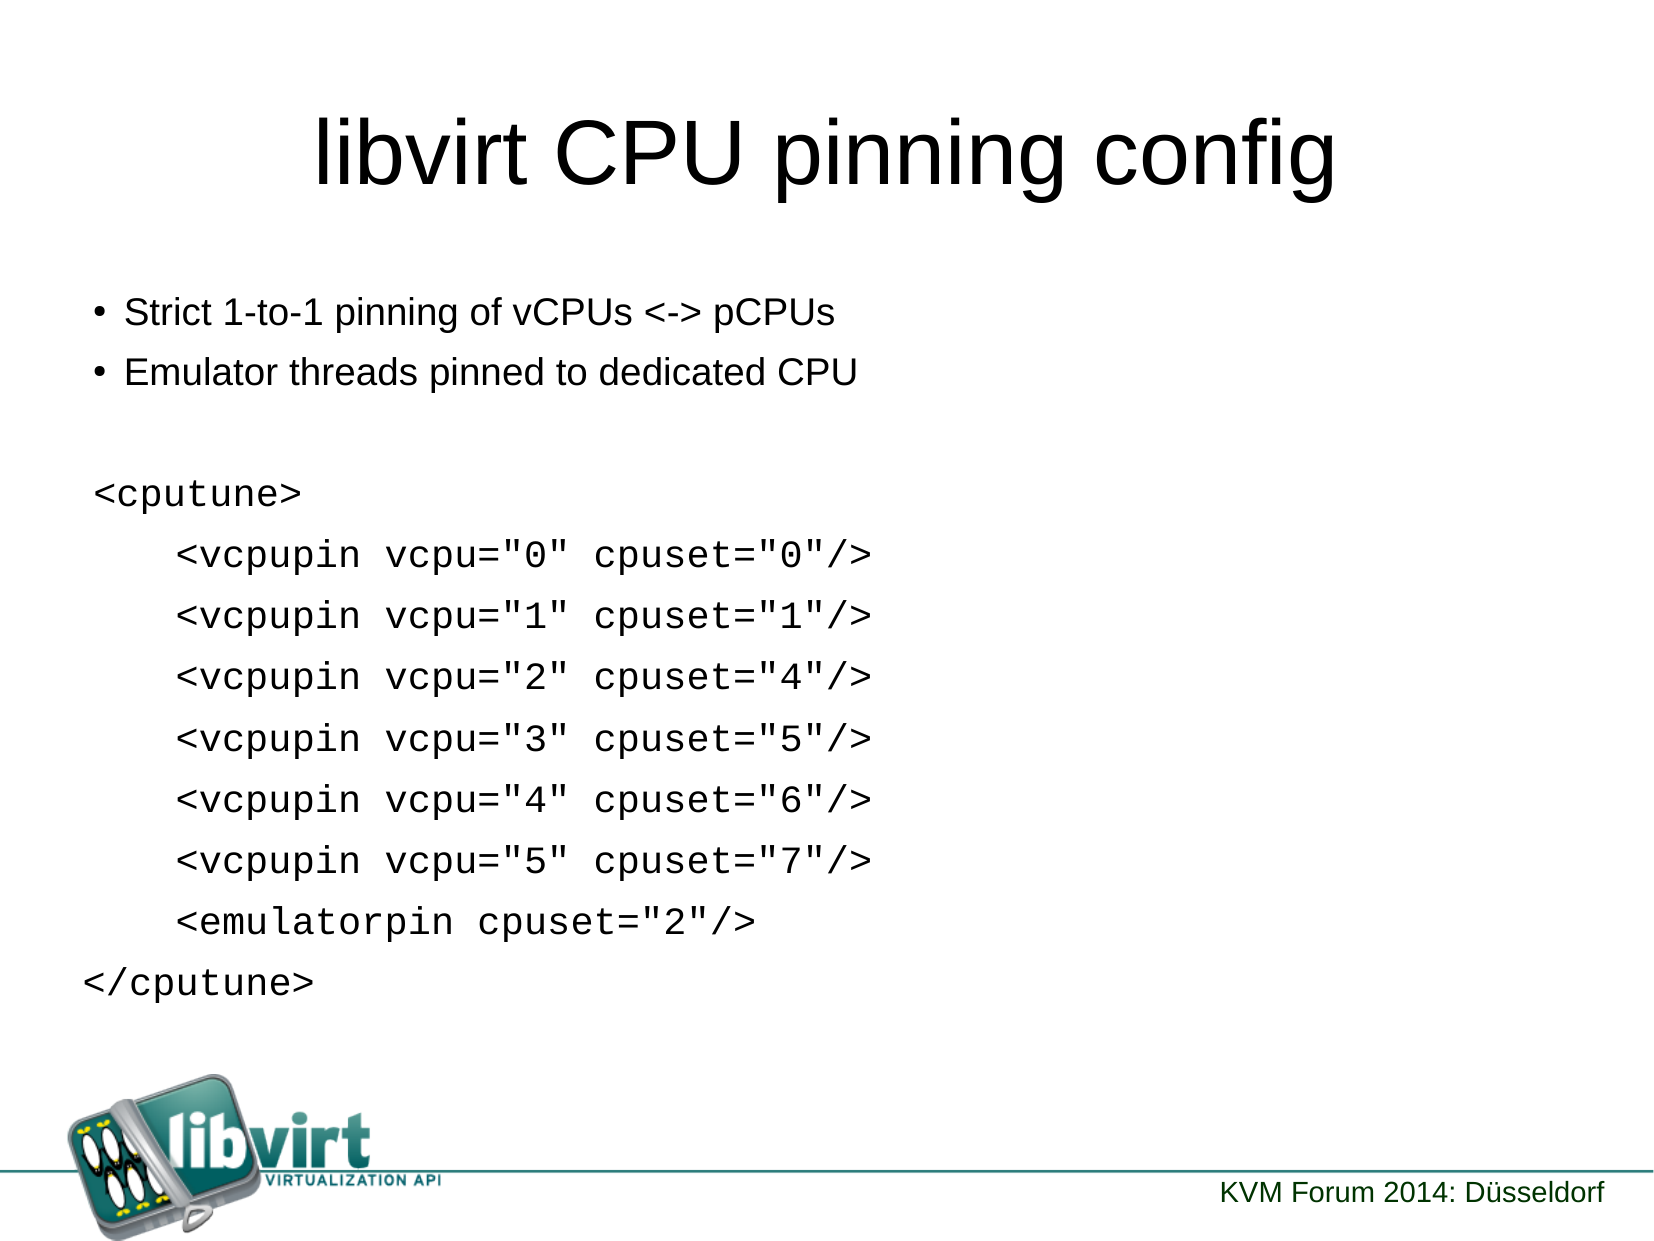

# libvirt CPU pinning config
Strict 1-to-1 pinning of vCPUs <-> pCPUs
Emulator threads pinned to dedicated CPU
 <cputune>
 <vcpupin vcpu="0" cpuset="0"/>
 <vcpupin vcpu="1" cpuset="1"/>
 <vcpupin vcpu="2" cpuset="4"/>
 <vcpupin vcpu="3" cpuset="5"/>
 <vcpupin vcpu="4" cpuset="6"/>
 <vcpupin vcpu="5" cpuset="7"/>
 <emulatorpin cpuset="2"/>
</cputune>